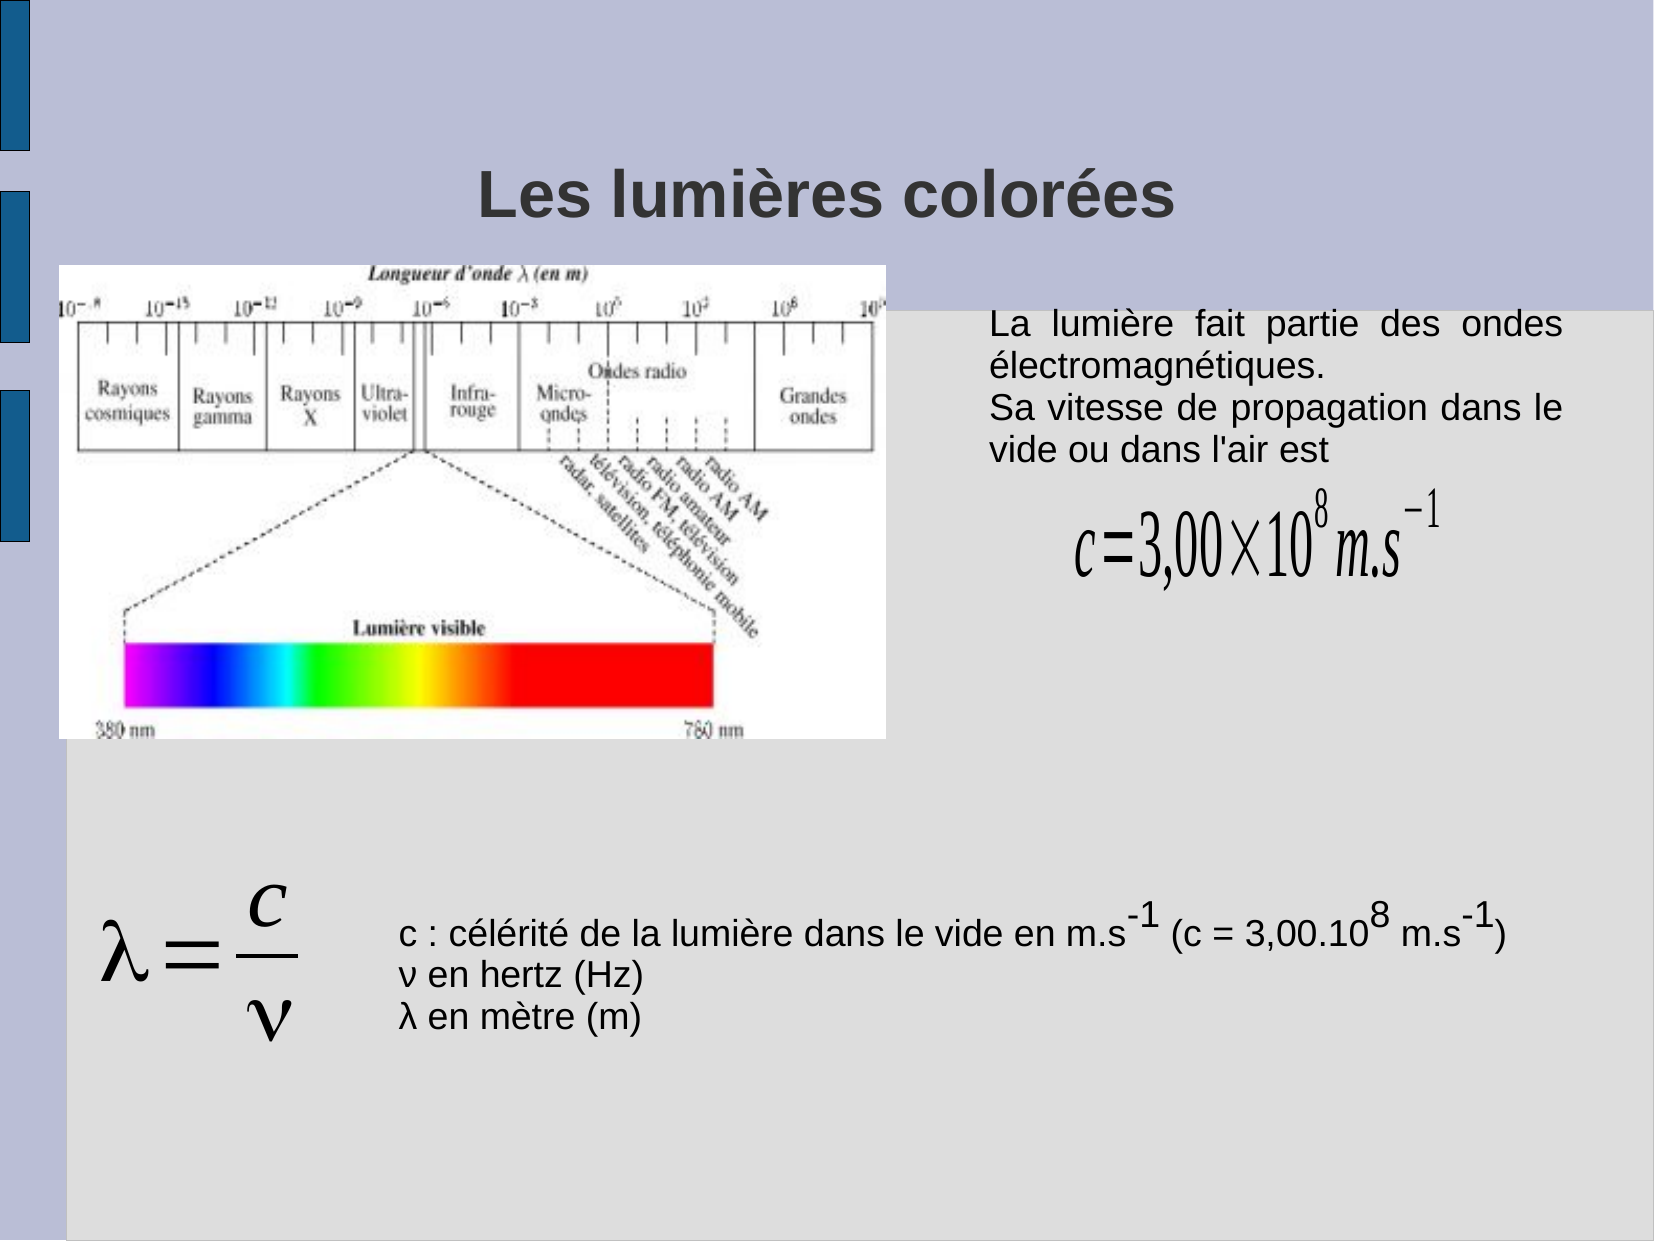

# Les lumières colorées
La lumière fait partie des ondes électromagnétiques.
Sa vitesse de propagation dans le vide ou dans l'air est
c : célérité de la lumière dans le vide en m.s-1 (c = 3,00.108 m.s-1)
ν en hertz (Hz)
λ en mètre (m)